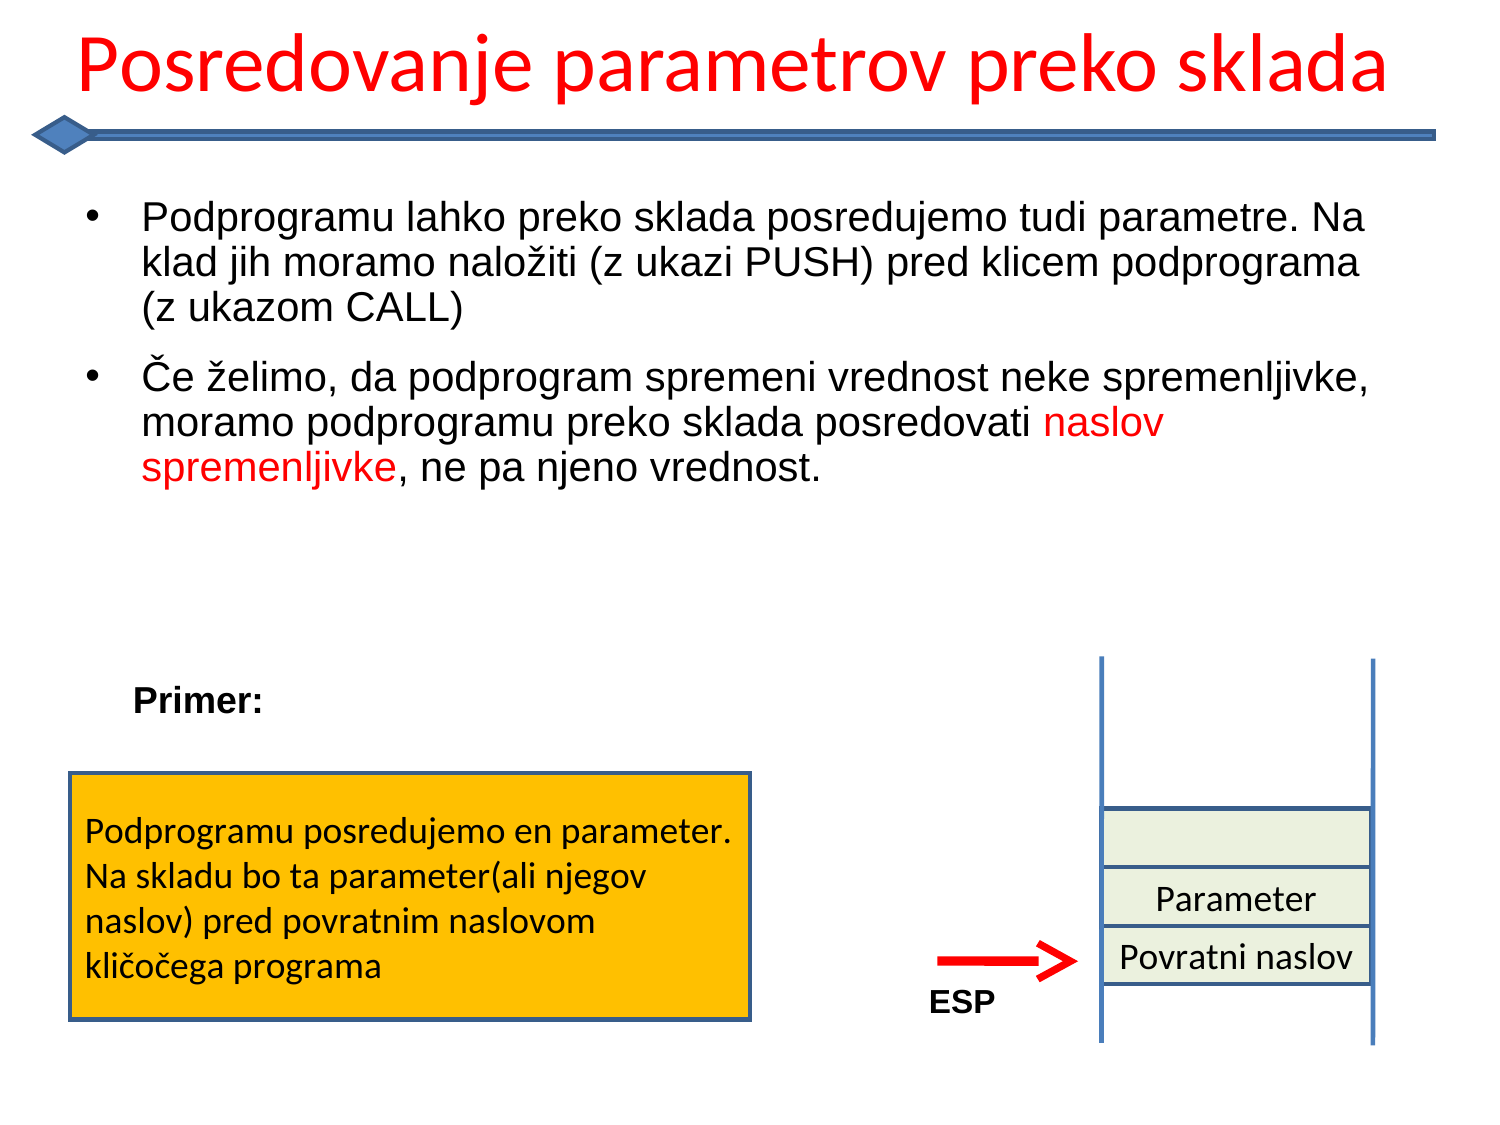

# Posredovanje parametrov preko sklada
Podprogramu lahko preko sklada posredujemo tudi parametre. Na klad jih moramo naložiti (z ukazi PUSH) pred klicem podprograma (z ukazom CALL)
Če želimo, da podprogram spremeni vrednost neke spremenljivke, moramo podprogramu preko sklada posredovati naslov spremenljivke, ne pa njeno vrednost.
Primer:
Podprogramu posredujemo en parameter. Na skladu bo ta parameter(ali njegov naslov) pred povratnim naslovom kličočega programa
Parameter
Povratni naslov
ESP